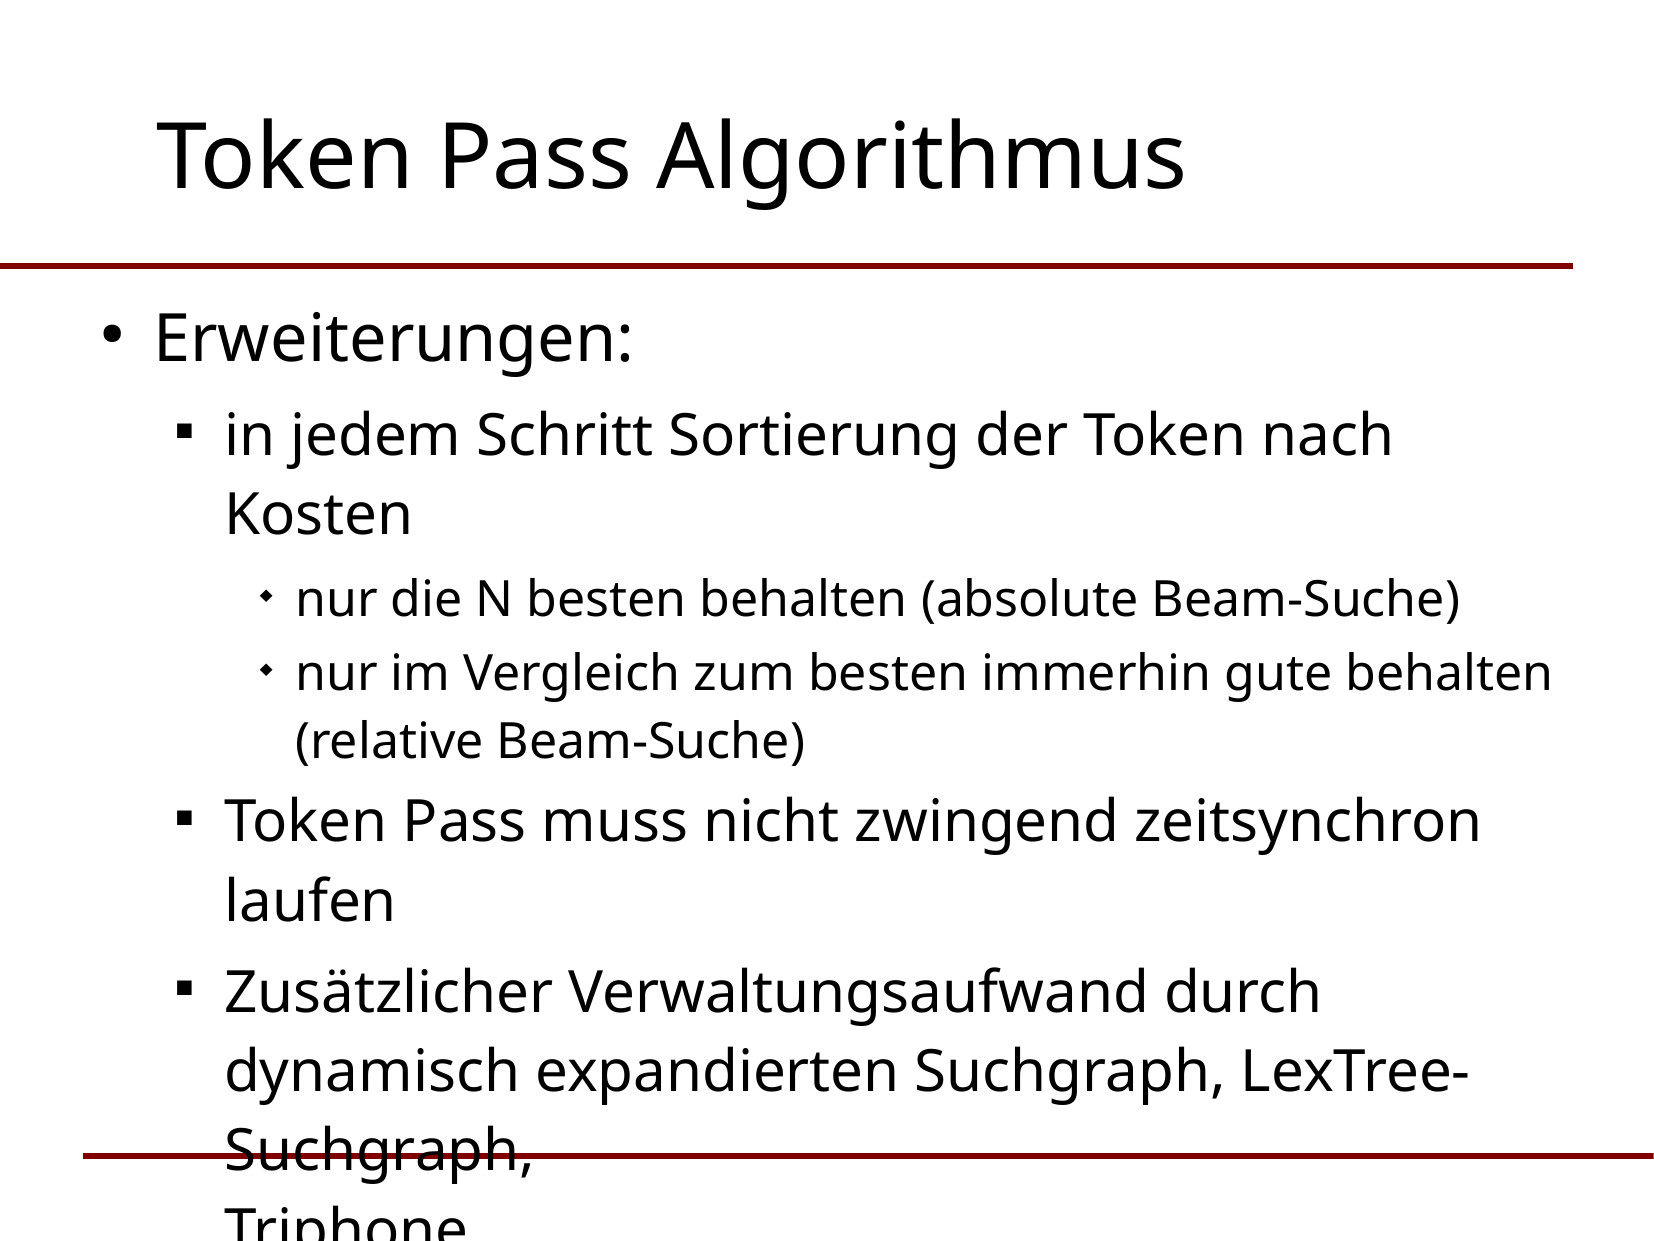

# Token Pass Algorithmus
Erweiterungen:
in jedem Schritt Sortierung der Token nach Kosten
nur die N besten behalten (absolute Beam-Suche)
nur im Vergleich zum besten immerhin gute behalten
(relative Beam-Suche)
Token Pass muss nicht zwingend zeitsynchron laufen
Zusätzlicher Verwaltungsaufwand durch dynamisch expandierten Suchgraph, LexTree-Suchgraph,
Triphone, …